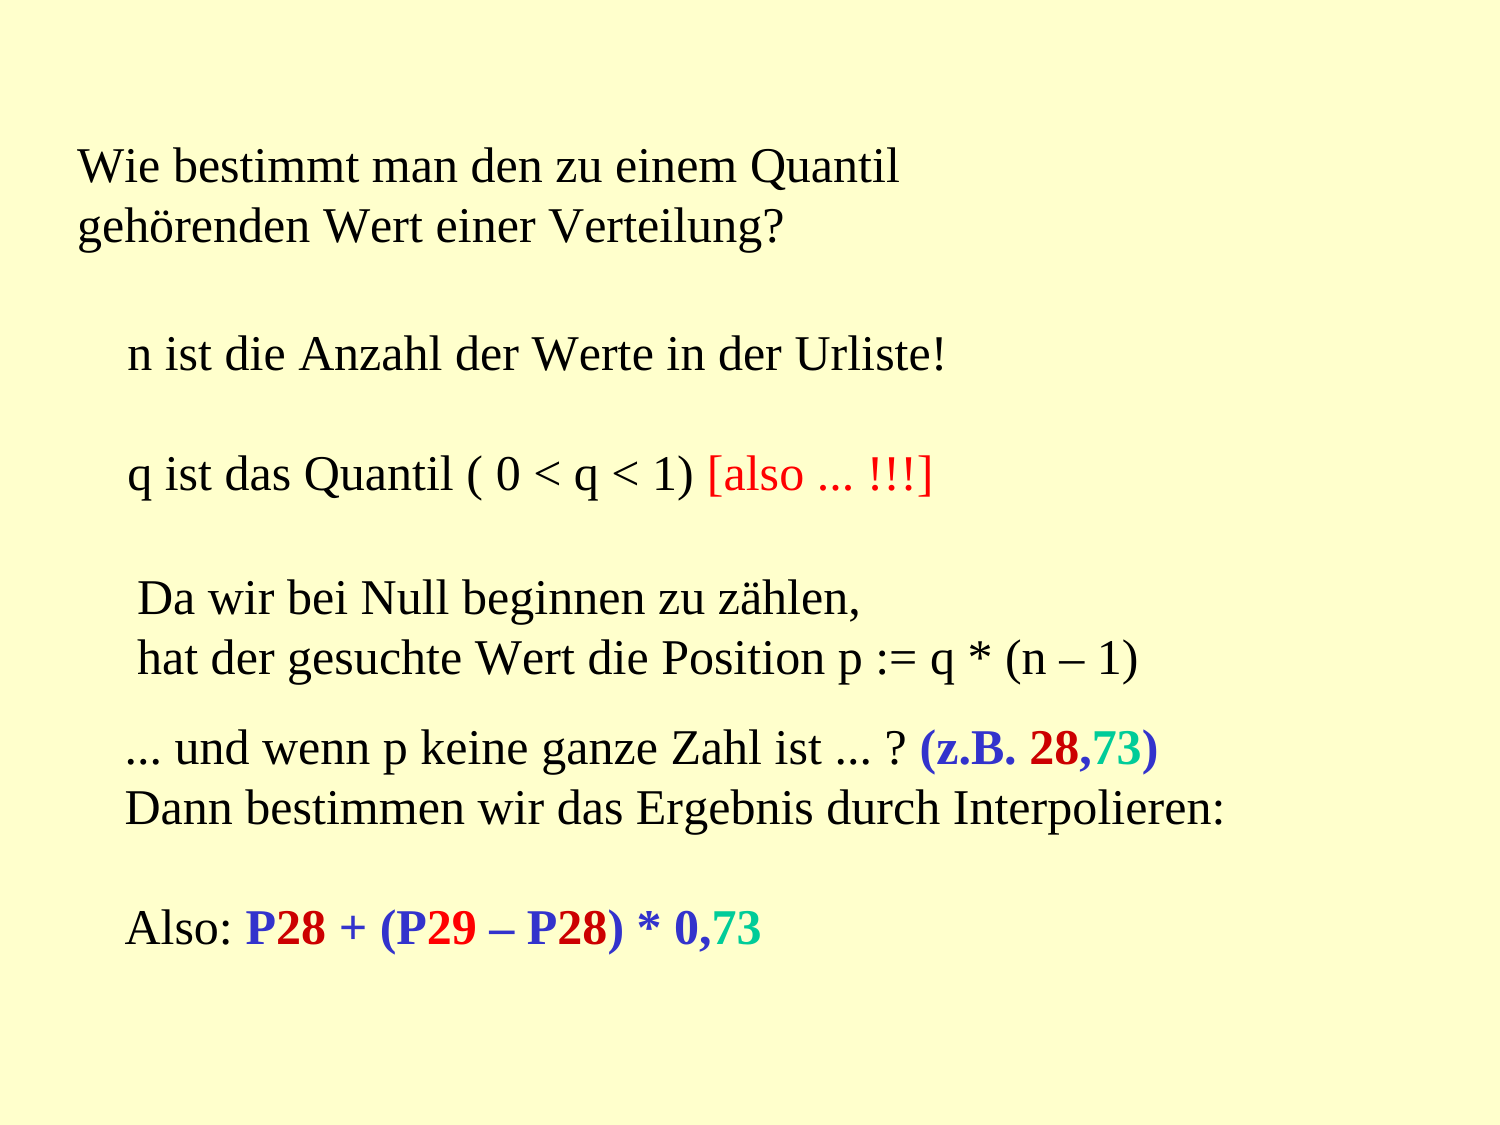

Wie bestimmt man den zu einem Quantil
gehörenden Wert einer Verteilung?
n ist die Anzahl der Werte in der Urliste!
q ist das Quantil ( 0 < q < 1) [also ... !!!]
Da wir bei Null beginnen zu zählen,
hat der gesuchte Wert die Position p := q * (n – 1)
... und wenn p keine ganze Zahl ist ... ? (z.B. 28,73)
Dann bestimmen wir das Ergebnis durch Interpolieren:
Also: P28 + (P29 – P28) * 0,73